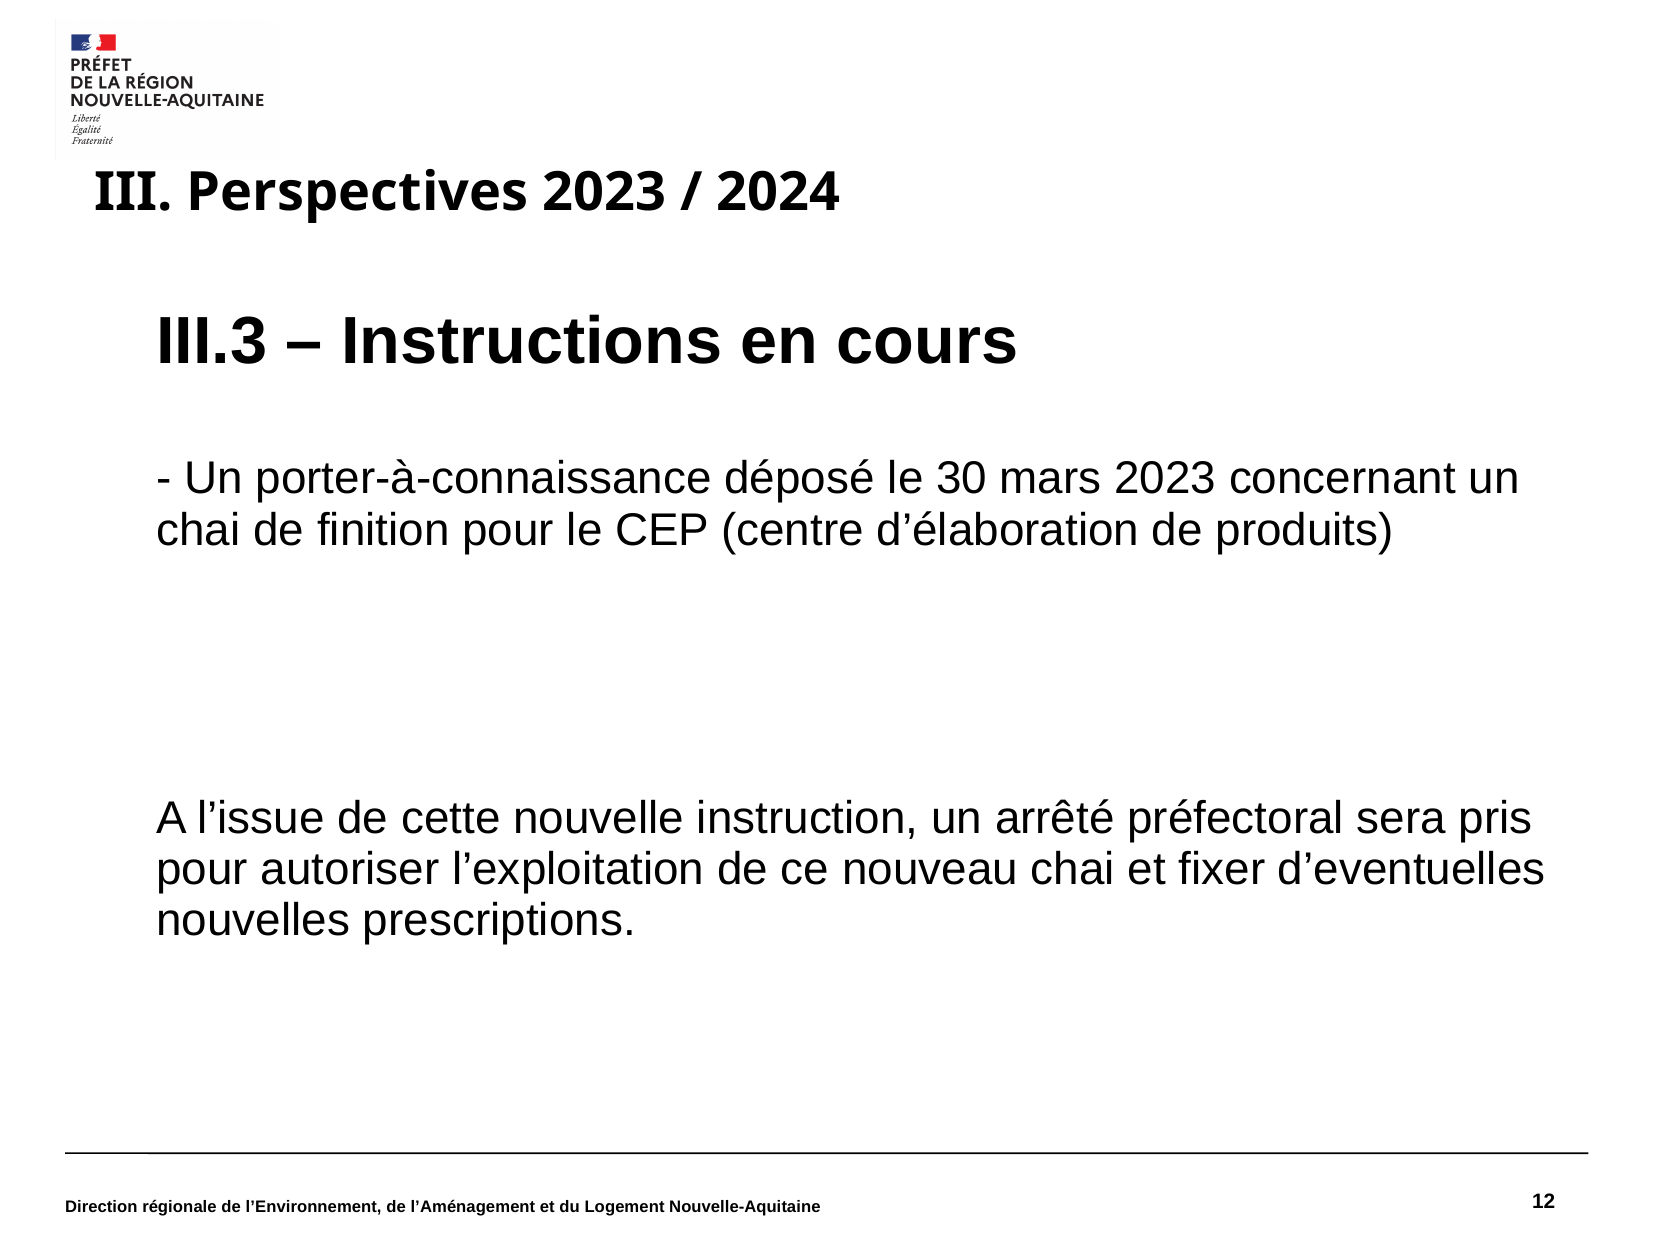

# III. Perspectives 2023 / 2024
III.3 – Instructions en cours
- Un porter-à-connaissance déposé le 30 mars 2023 concernant un chai de finition pour le CEP (centre d’élaboration de produits)
A l’issue de cette nouvelle instruction, un arrêté préfectoral sera pris pour autoriser l’exploitation de ce nouveau chai et fixer d’eventuelles nouvelles prescriptions.